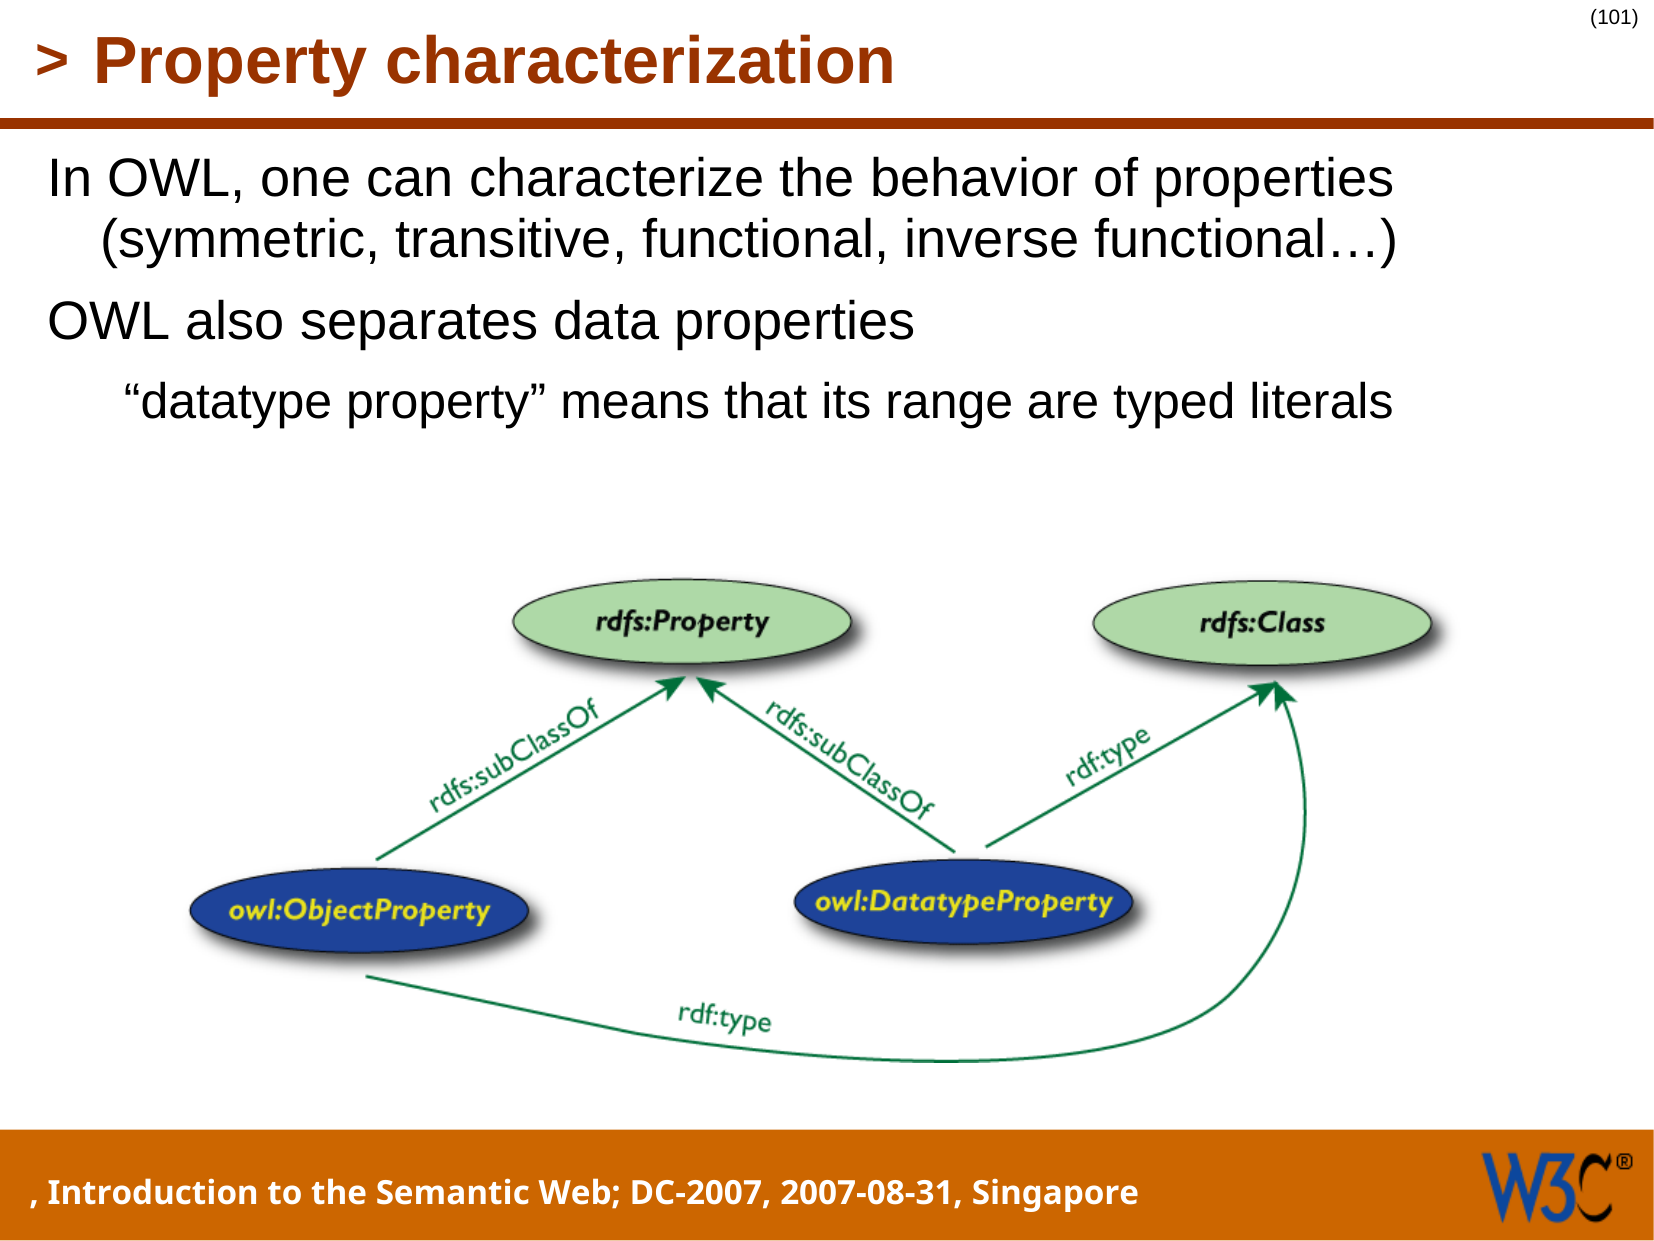

# Property characterization
In OWL, one can characterize the behavior of properties (symmetric, transitive, functional, inverse functional…)
OWL also separates data properties
“datatype property” means that its range are typed literals